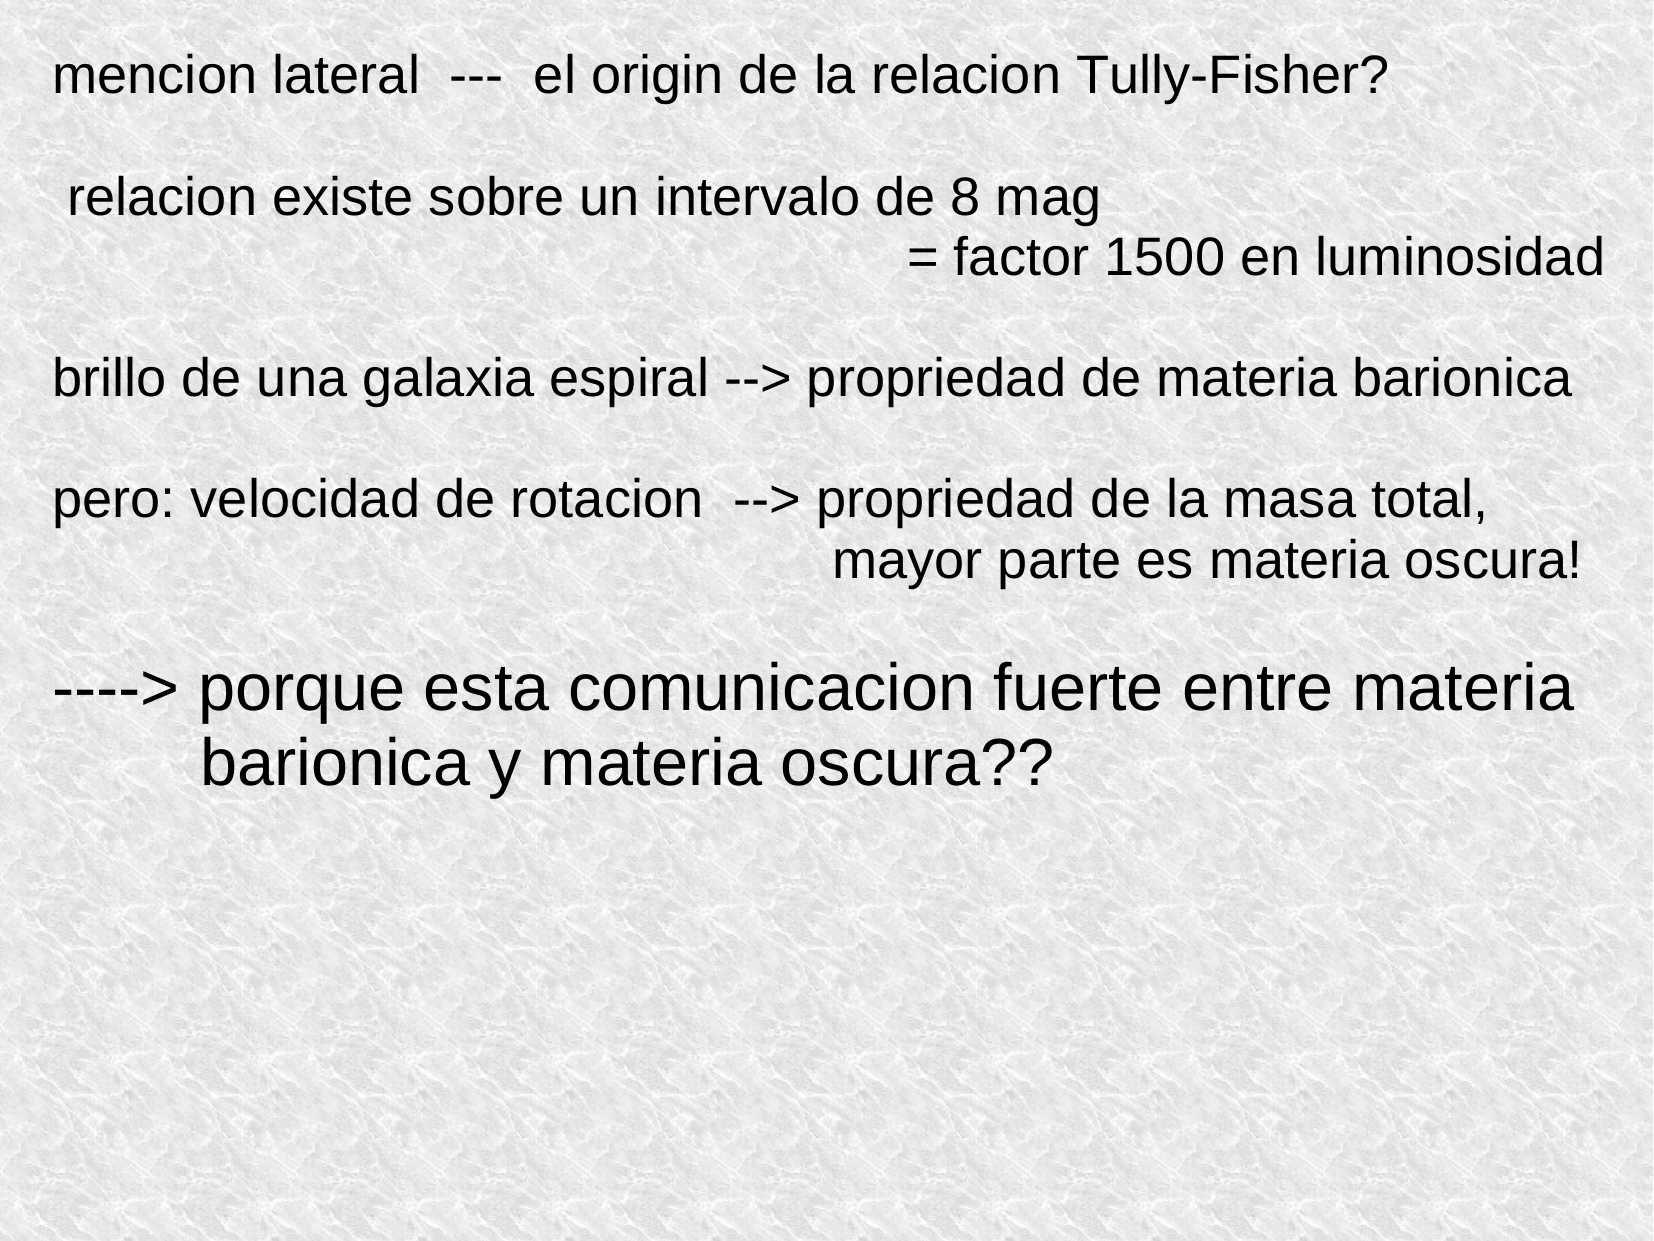

mencion lateral --- el origin de la relacion Tully-Fisher?
 relacion existe sobre un intervalo de 8 mag
 = factor 1500 en luminosidad
brillo de una galaxia espiral --> propriedad de materia barionica
pero: velocidad de rotacion --> propriedad de la masa total,
 mayor parte es materia oscura!
----> porque esta comunicacion fuerte entre materia
 barionica y materia oscura??